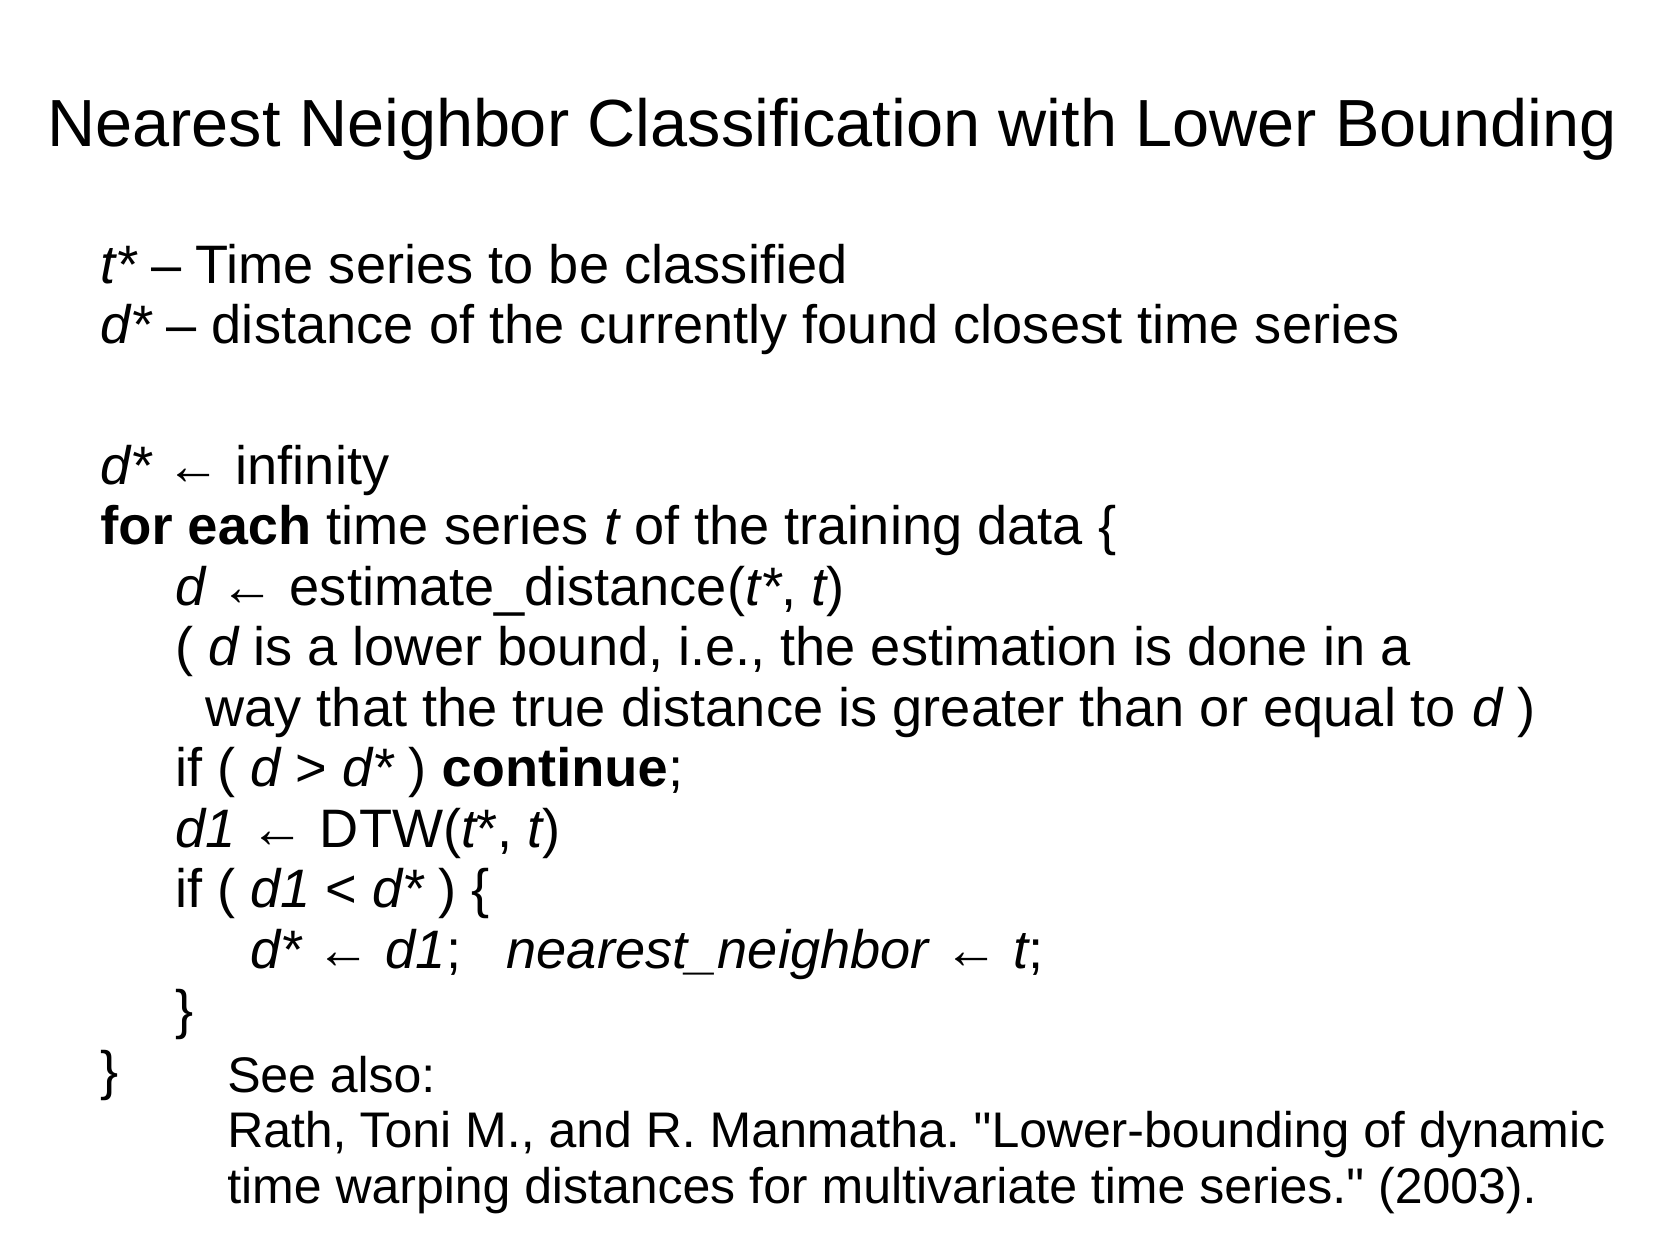

# Nearest Neighbor Classification with Lower Bounding
t* – Time series to be classified
d* – distance of the currently found closest time series
d* ← infinity
for each time series t of the training data {
 d ← estimate_distance(t*, t)
 ( d is a lower bound, i.e., the estimation is done in a
 way that the true distance is greater than or equal to d )
 if ( d > d* ) continue;
 d1 ← DTW(t*, t)
 if ( d1 < d* ) {
 d* ← d1; nearest_neighbor ← t;
 }
}
See also:
Rath, Toni M., and R. Manmatha. "Lower-bounding of dynamic time warping distances for multivariate time series." (2003).